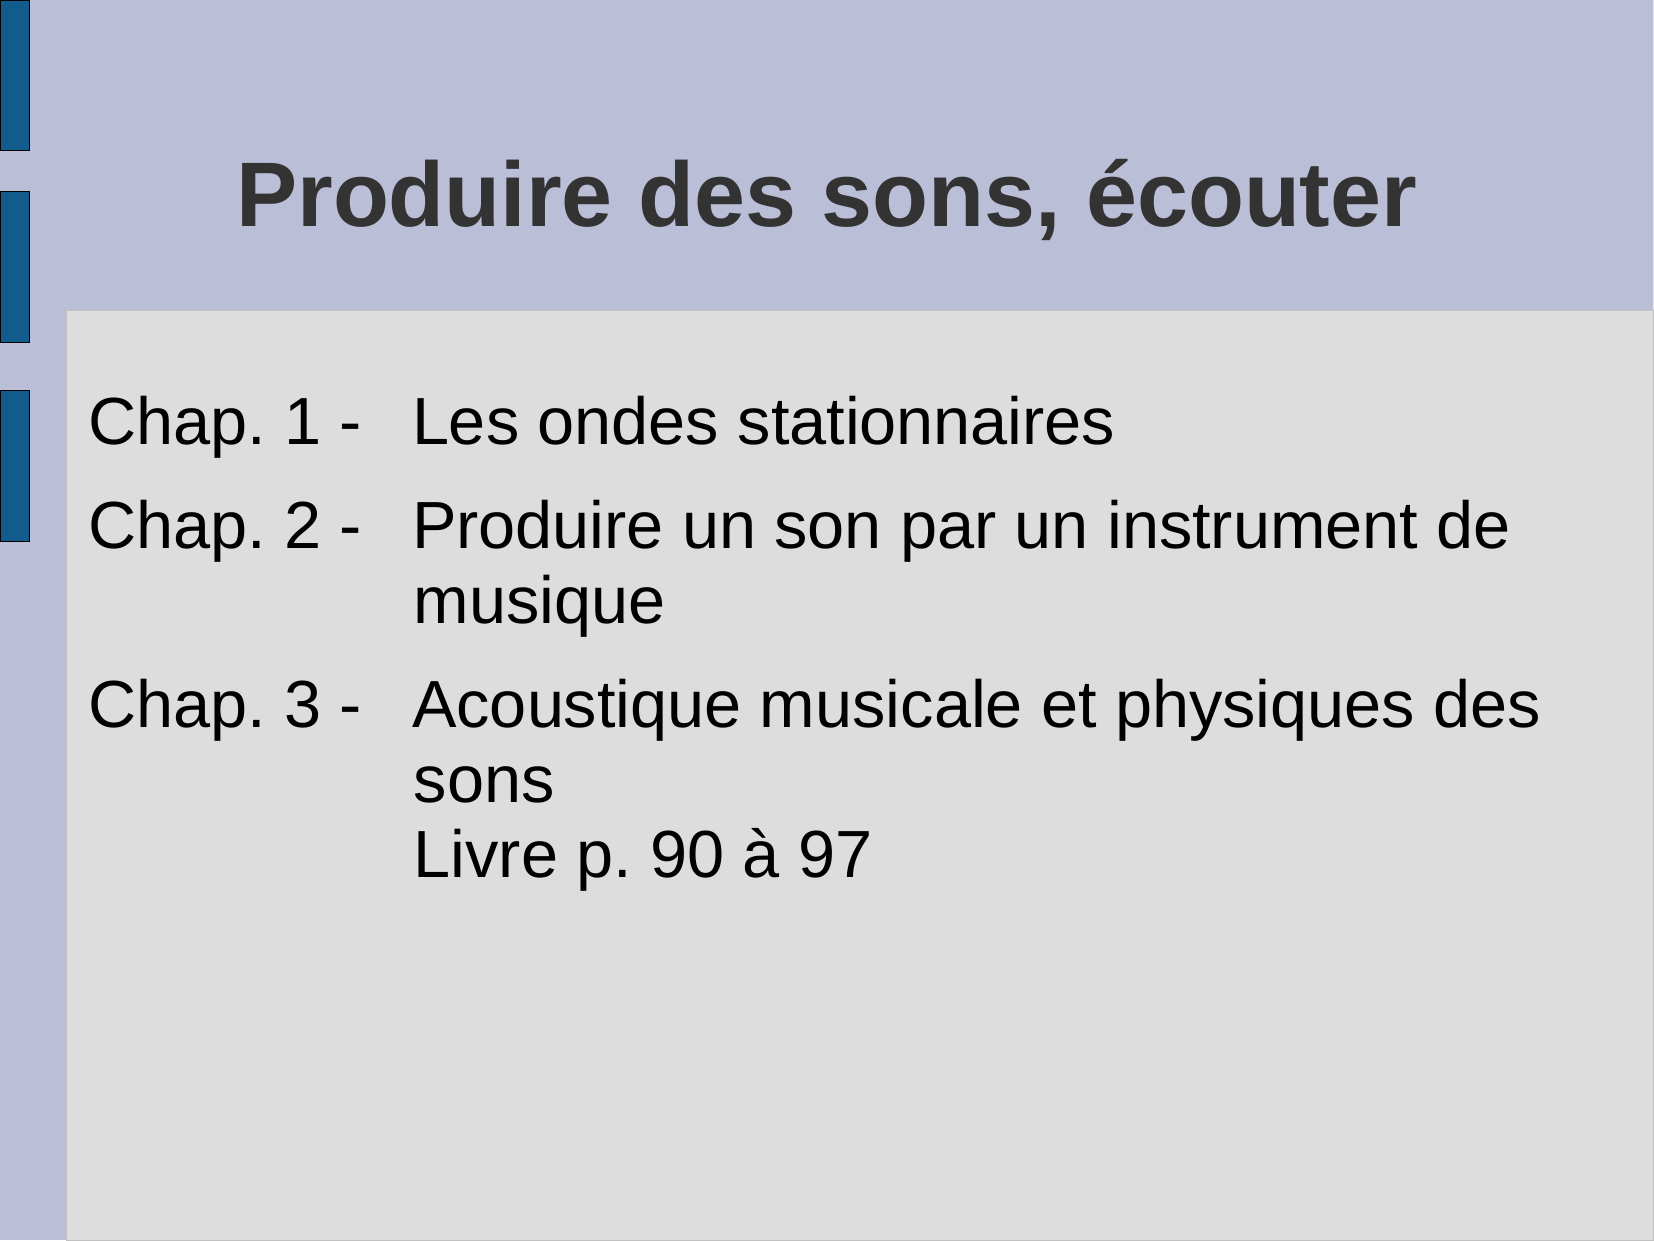

# Produire des sons, écouter
Chap. 1 - 	Les ondes stationnaires
Chap. 2 - 	Produire un son par un instrument de musique
Chap. 3 - 	Acoustique musicale et physiques des sons
Livre p. 90 à 97